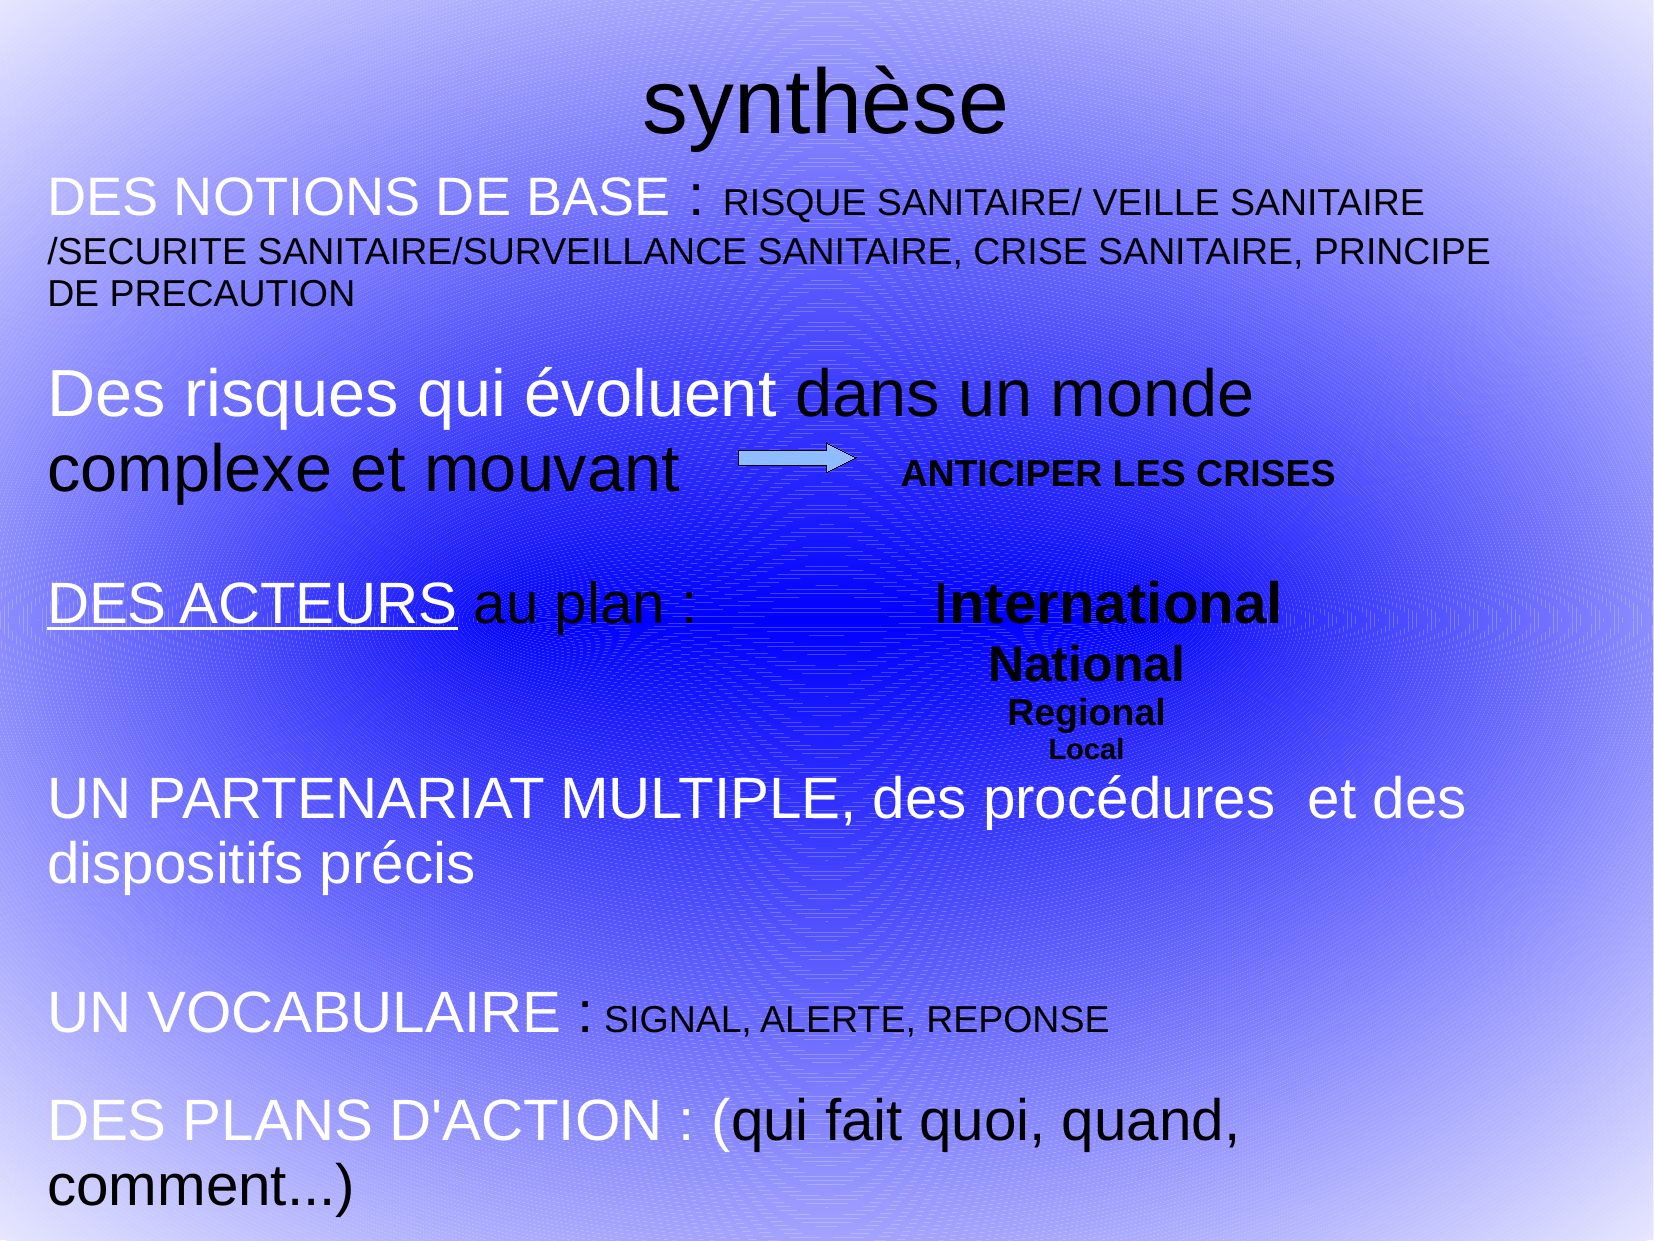

# synthèse
DES NOTIONS DE BASE : RISQUE SANITAIRE/ VEILLE SANITAIRE /SECURITE SANITAIRE/SURVEILLANCE SANITAIRE, CRISE SANITAIRE, PRINCIPE DE PRECAUTION
Des risques qui évoluent dans un monde complexe et mouvant
DES ACTEURS au plan : 			International
								National
								Regional
								Local
UN PARTENARIAT MULTIPLE, des procédures et des dispositifs précis
UN VOCABULAIRE : SIGNAL, ALERTE, REPONSE
DES PLANS D'ACTION : (qui fait quoi, quand, comment...)
ANTICIPER LES CRISES